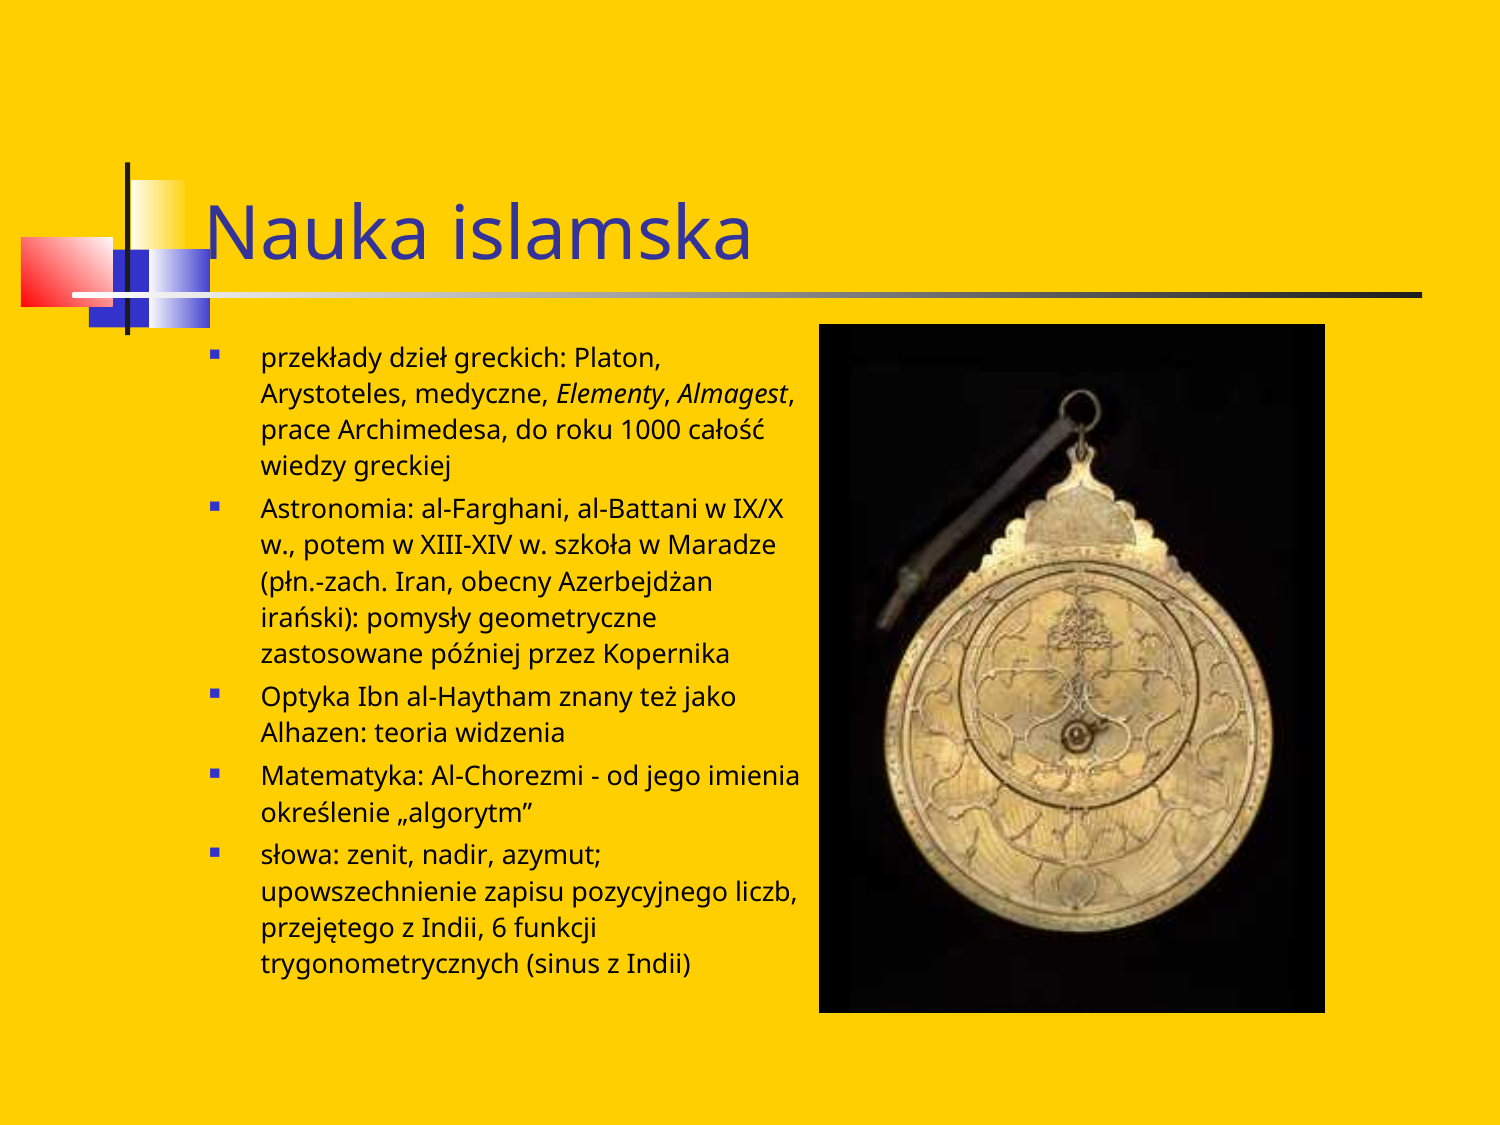

# Nauka islamska
przekłady dzieł greckich: Platon, Arystoteles, medyczne, Elementy, Almagest, prace Archimedesa, do roku 1000 całość wiedzy greckiej
Astronomia: al-Farghani, al-Battani w IX/X w., potem w XIII-XIV w. szkoła w Maradze (płn.-zach. Iran, obecny Azerbejdżan irański): pomysły geometryczne zastosowane później przez Kopernika
Optyka Ibn al-Haytham znany też jako Alhazen: teoria widzenia
Matematyka: Al-Chorezmi - od jego imienia określenie „algorytm”
słowa: zenit, nadir, azymut; upowszechnienie zapisu pozycyjnego liczb, przejętego z Indii, 6 funkcji trygonometrycznych (sinus z Indii)